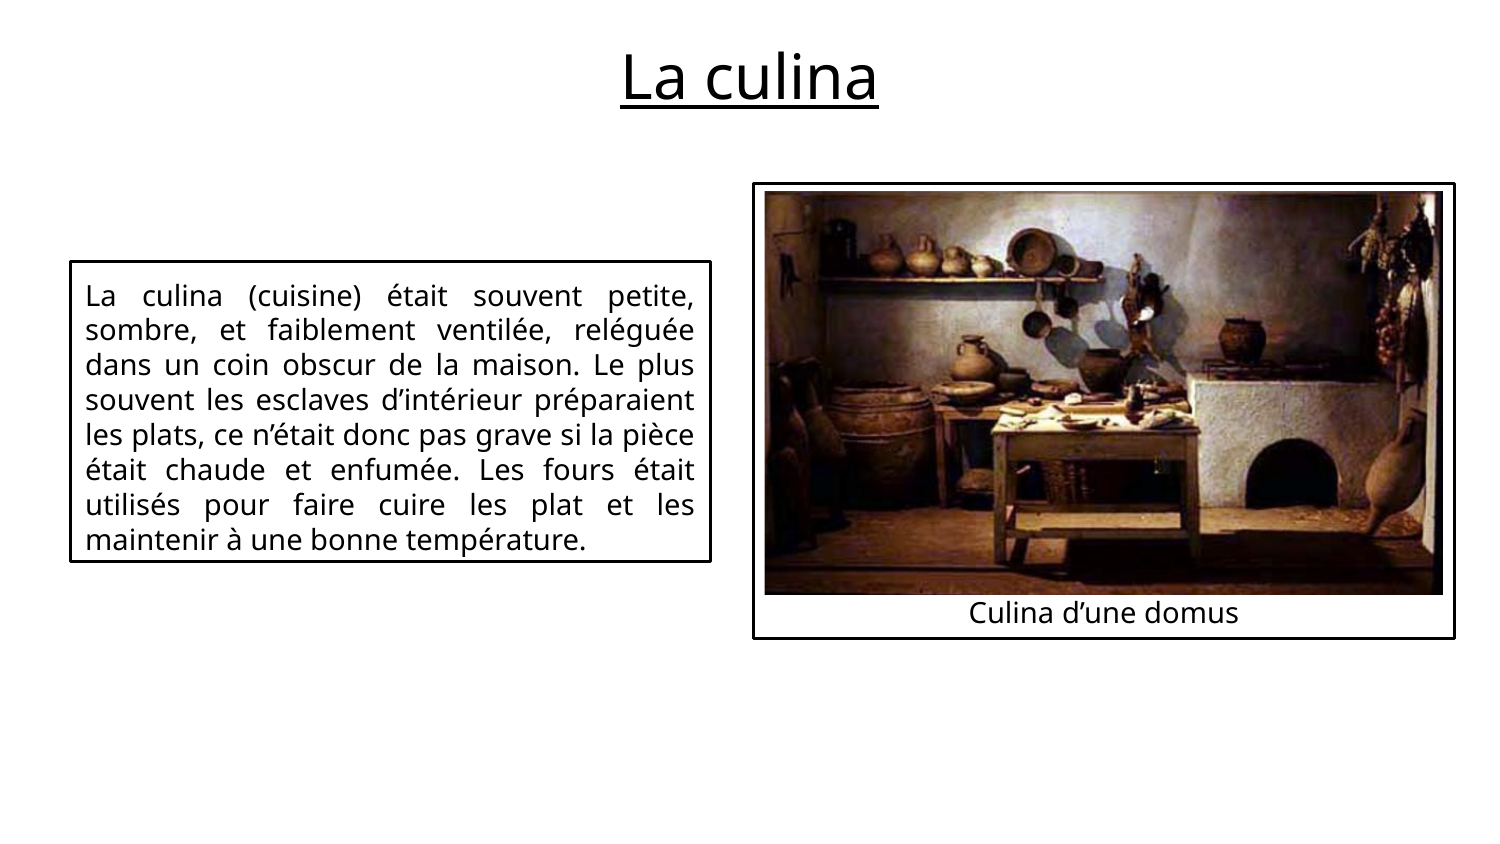

La culina
Culina d’une domus
La culina (cuisine) était souvent petite, sombre, et faiblement ventilée, reléguée dans un coin obscur de la maison. Le plus souvent les esclaves d’intérieur préparaient les plats, ce n’était donc pas grave si la pièce était chaude et enfumée. Les fours était utilisés pour faire cuire les plat et les maintenir à une bonne température.